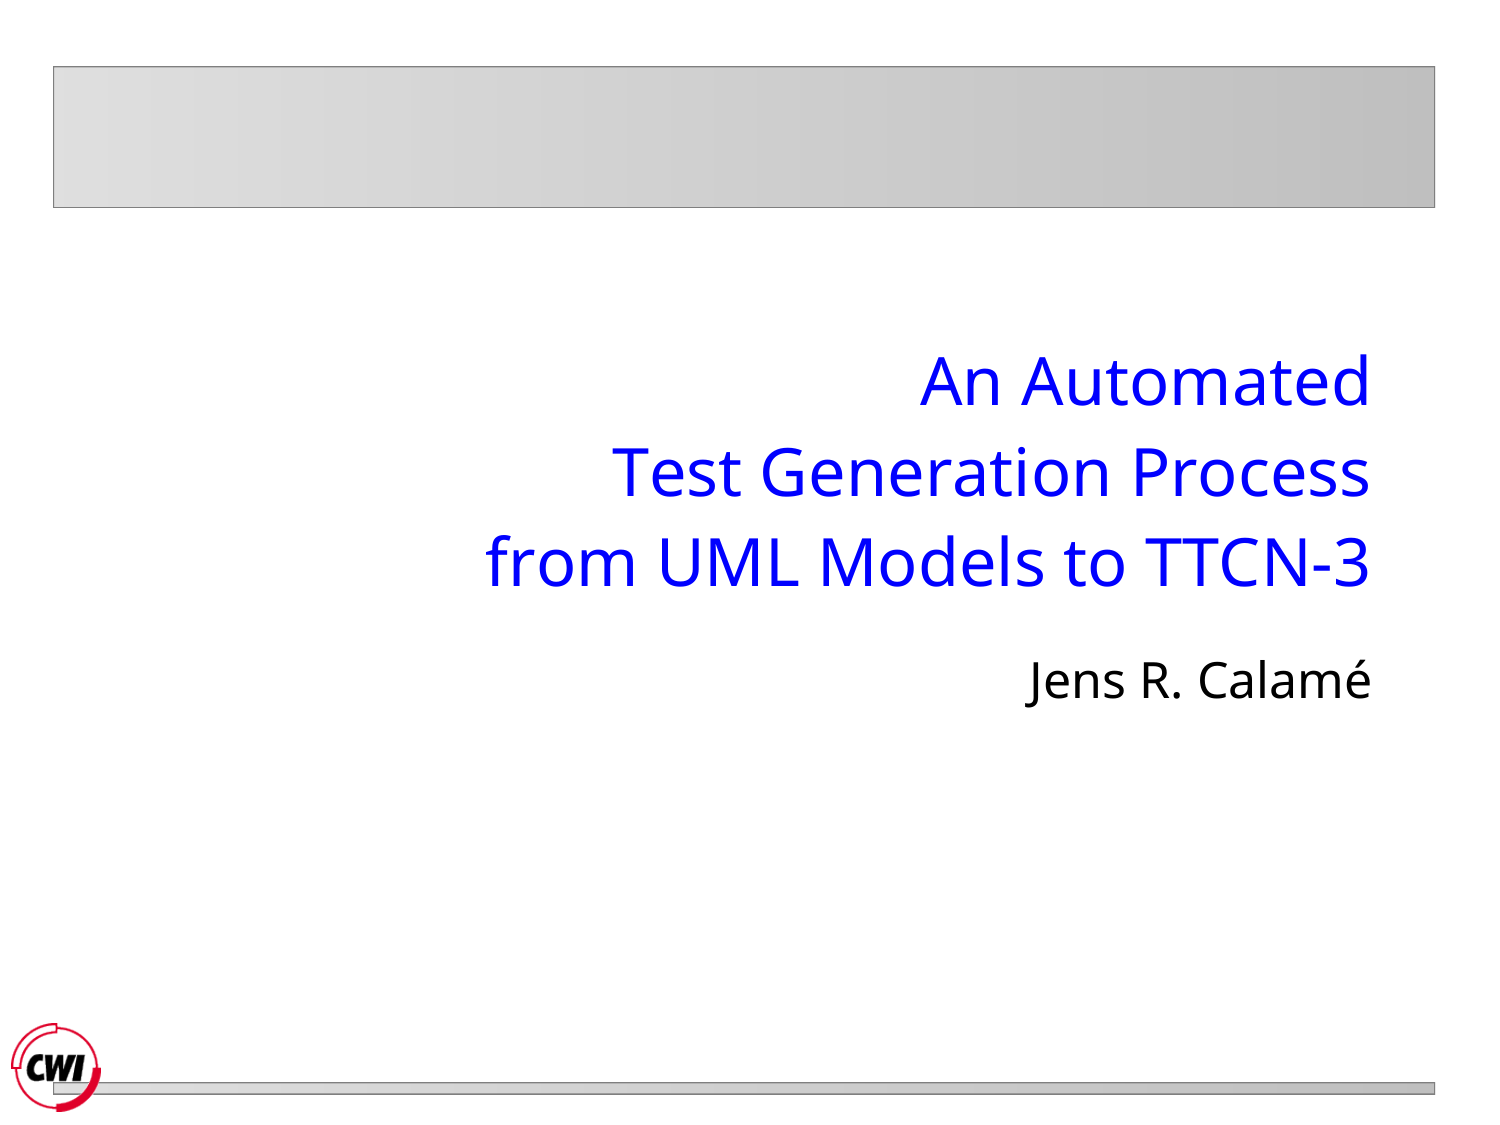

# An Automated Test Generation Process from UML Models to TTCN-3
Jens R. Calamé